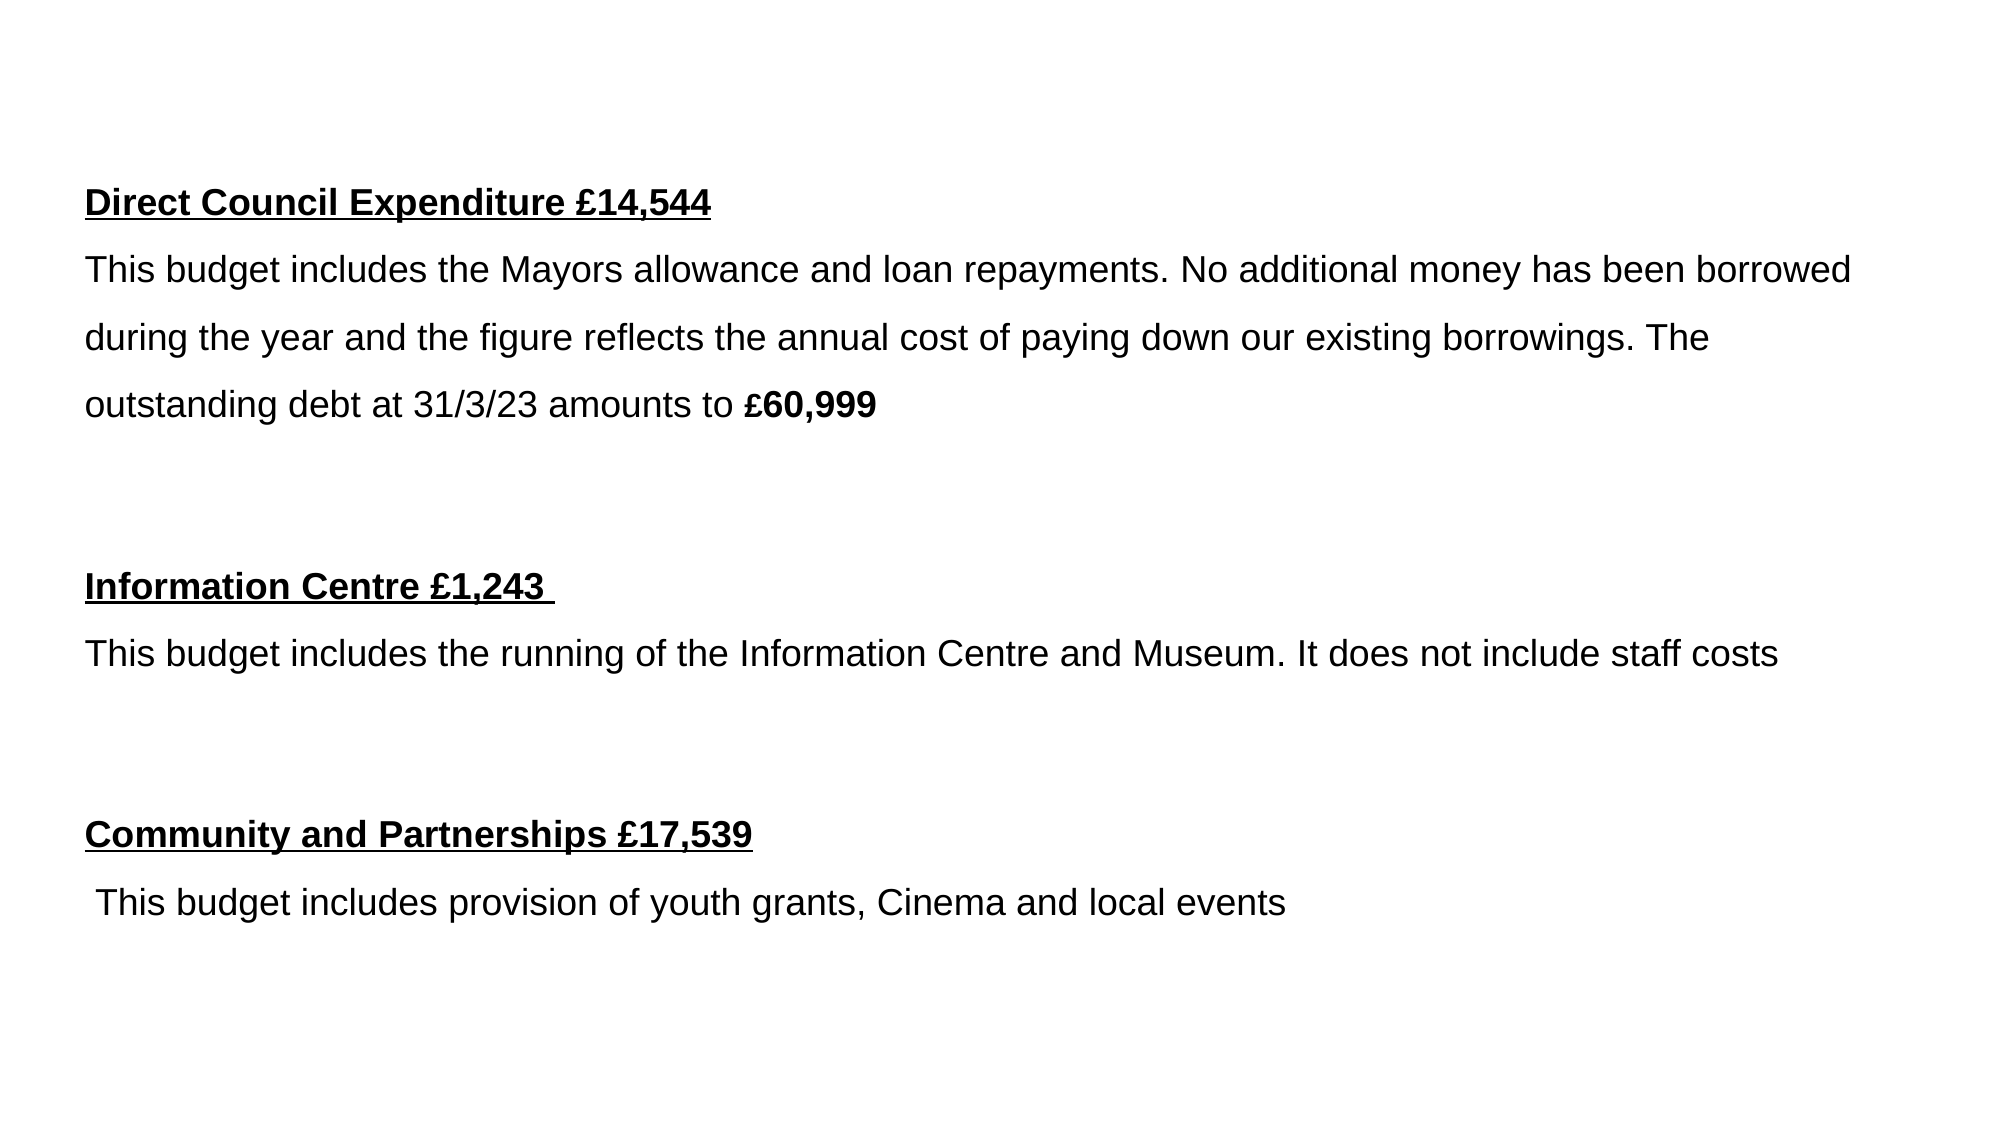

Direct Council Expenditure £14,544
This budget includes the Mayors allowance and loan repayments. No additional money has been borrowed during the year and the figure reflects the annual cost of paying down our existing borrowings. The outstanding debt at 31/3/23 amounts to £60,999
Information Centre £1,243
This budget includes the running of the Information Centre and Museum. It does not include staff costs
Community and Partnerships £17,539
 This budget includes provision of youth grants, Cinema and local events